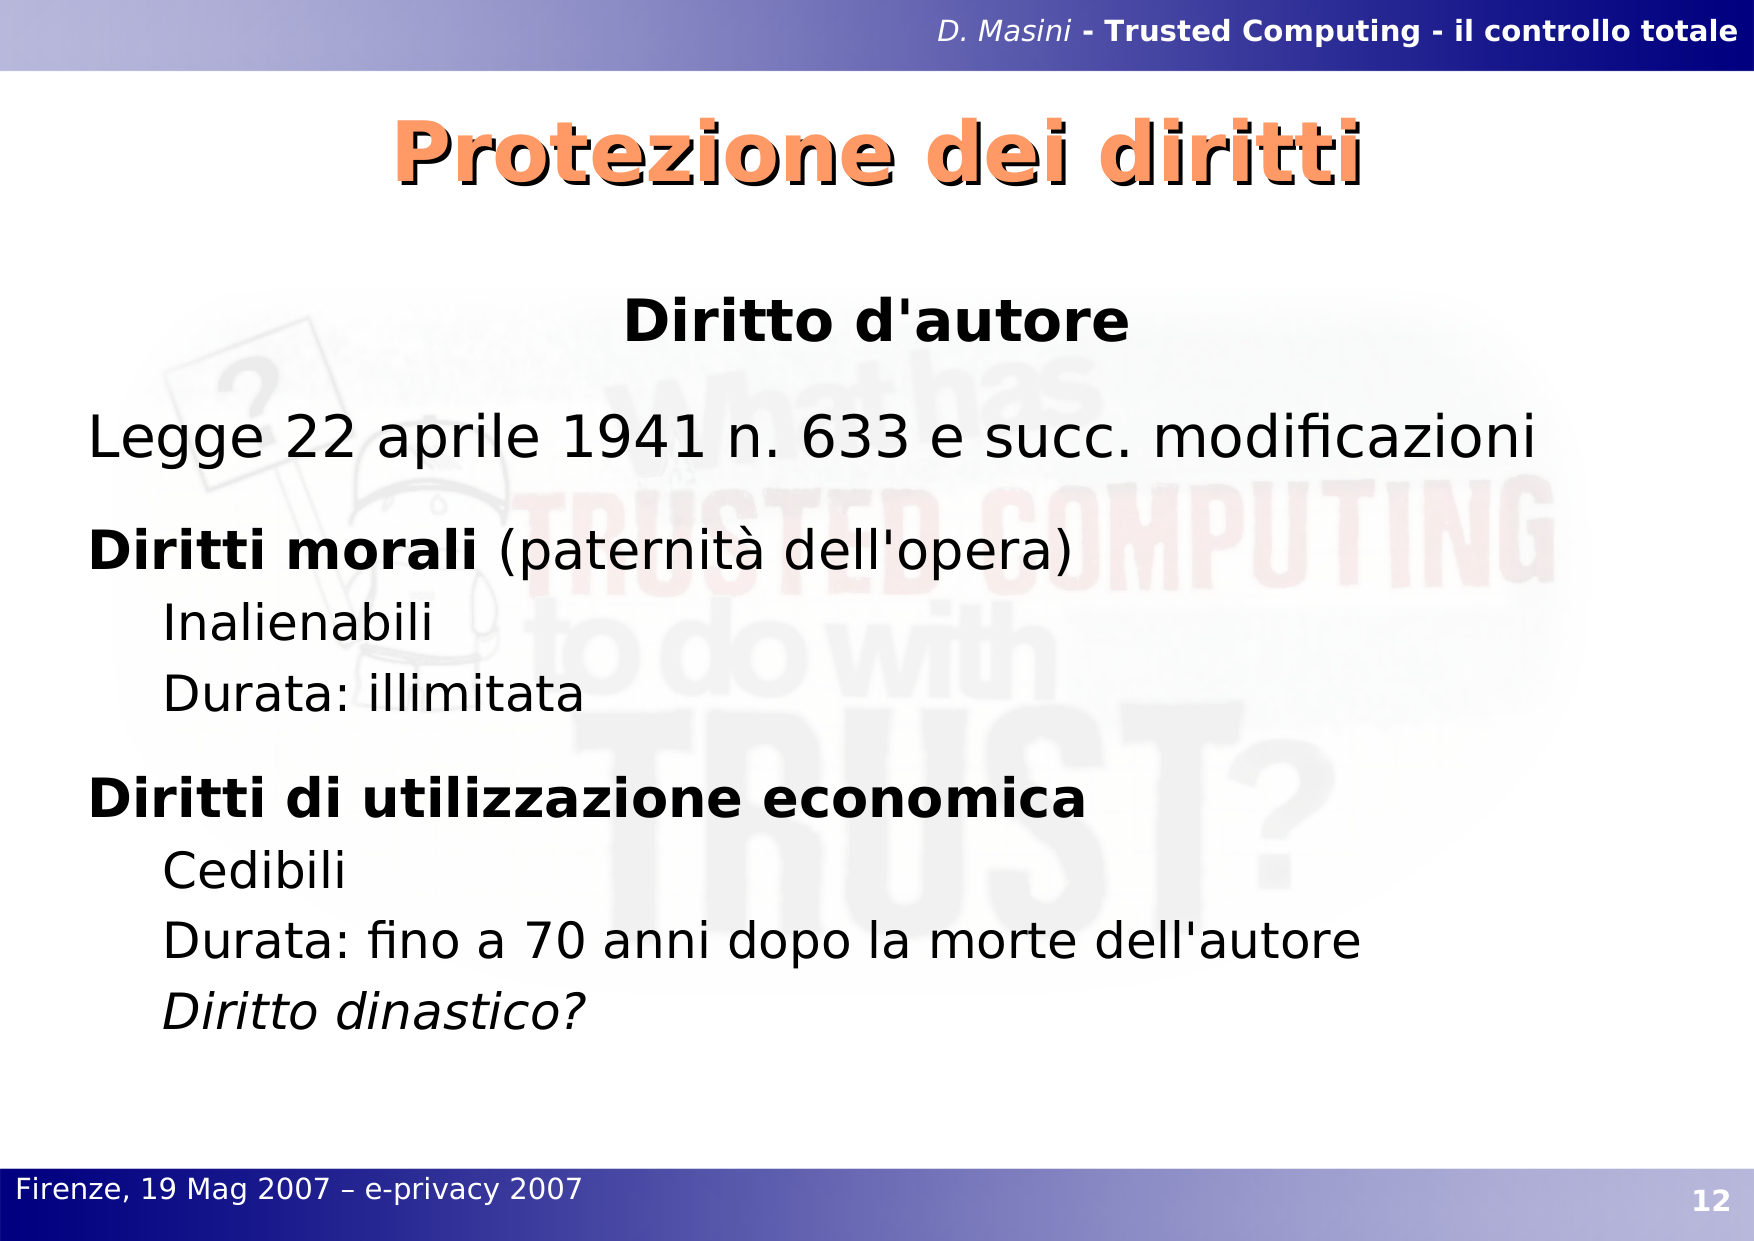

# Protezione dei diritti
Diritto d'autore
Legge 22 aprile 1941 n. 633 e succ. modificazioni
Diritti morali (paternità dell'opera)
Inalienabili
Durata: illimitata
Diritti di utilizzazione economica
Cedibili
Durata: fino a 70 anni dopo la morte dell'autore
Diritto dinastico?